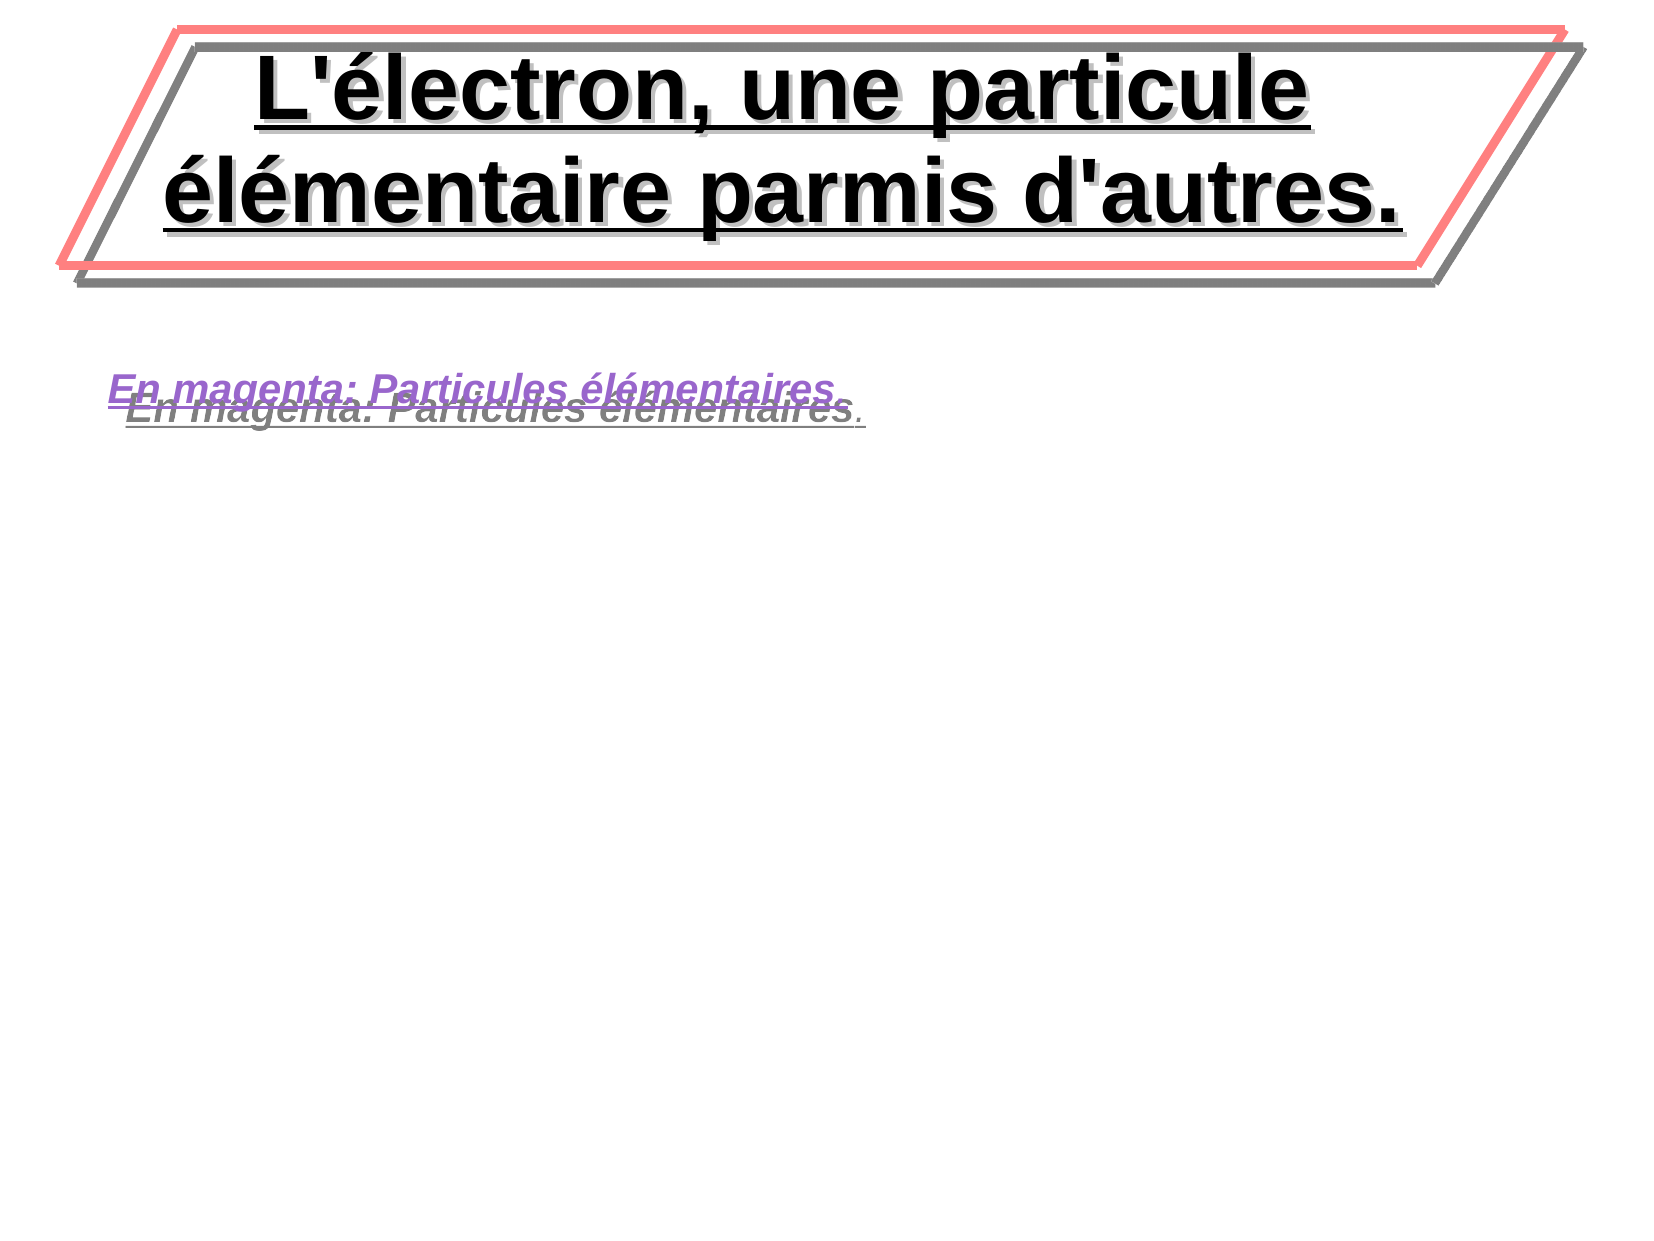

L'électron, une particule élémentaire parmis d'autres.
#
En magenta: Particules élémentaires.